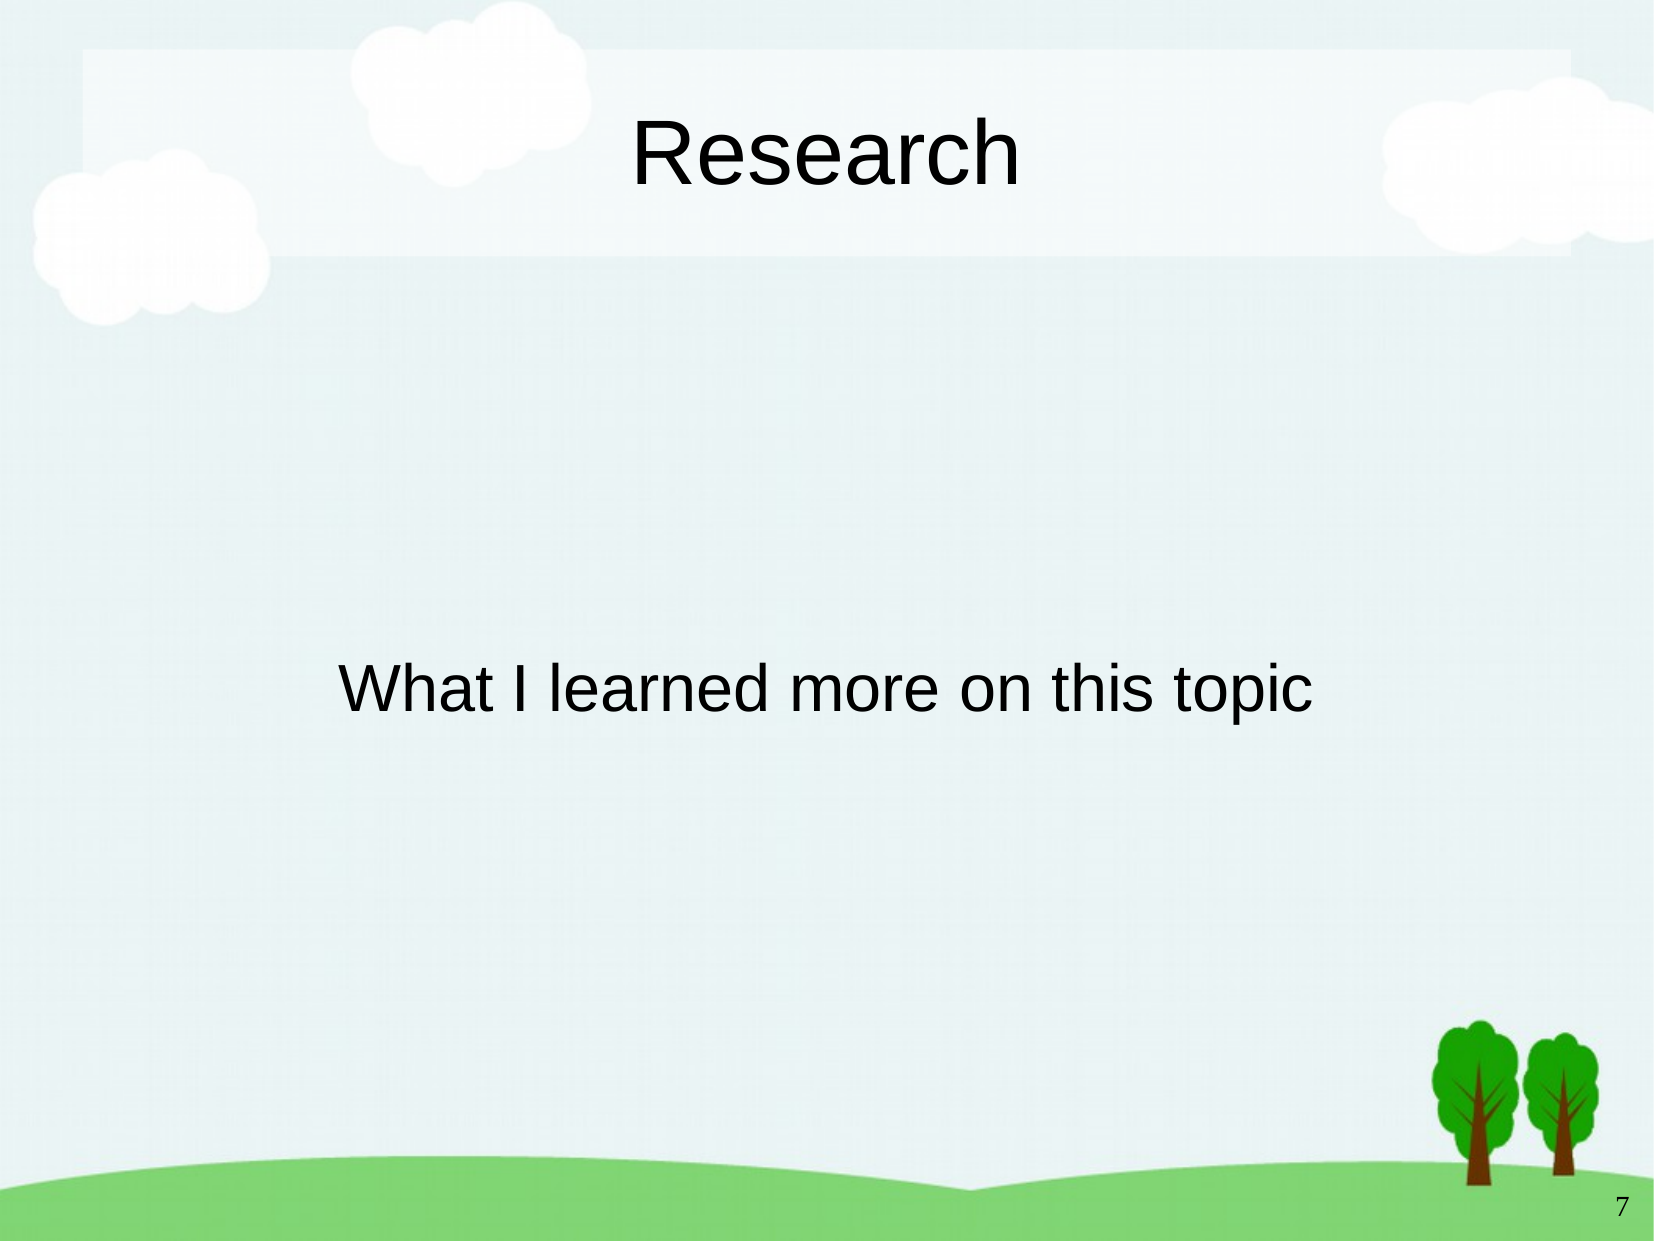

# Research
What I learned more on this topic
7